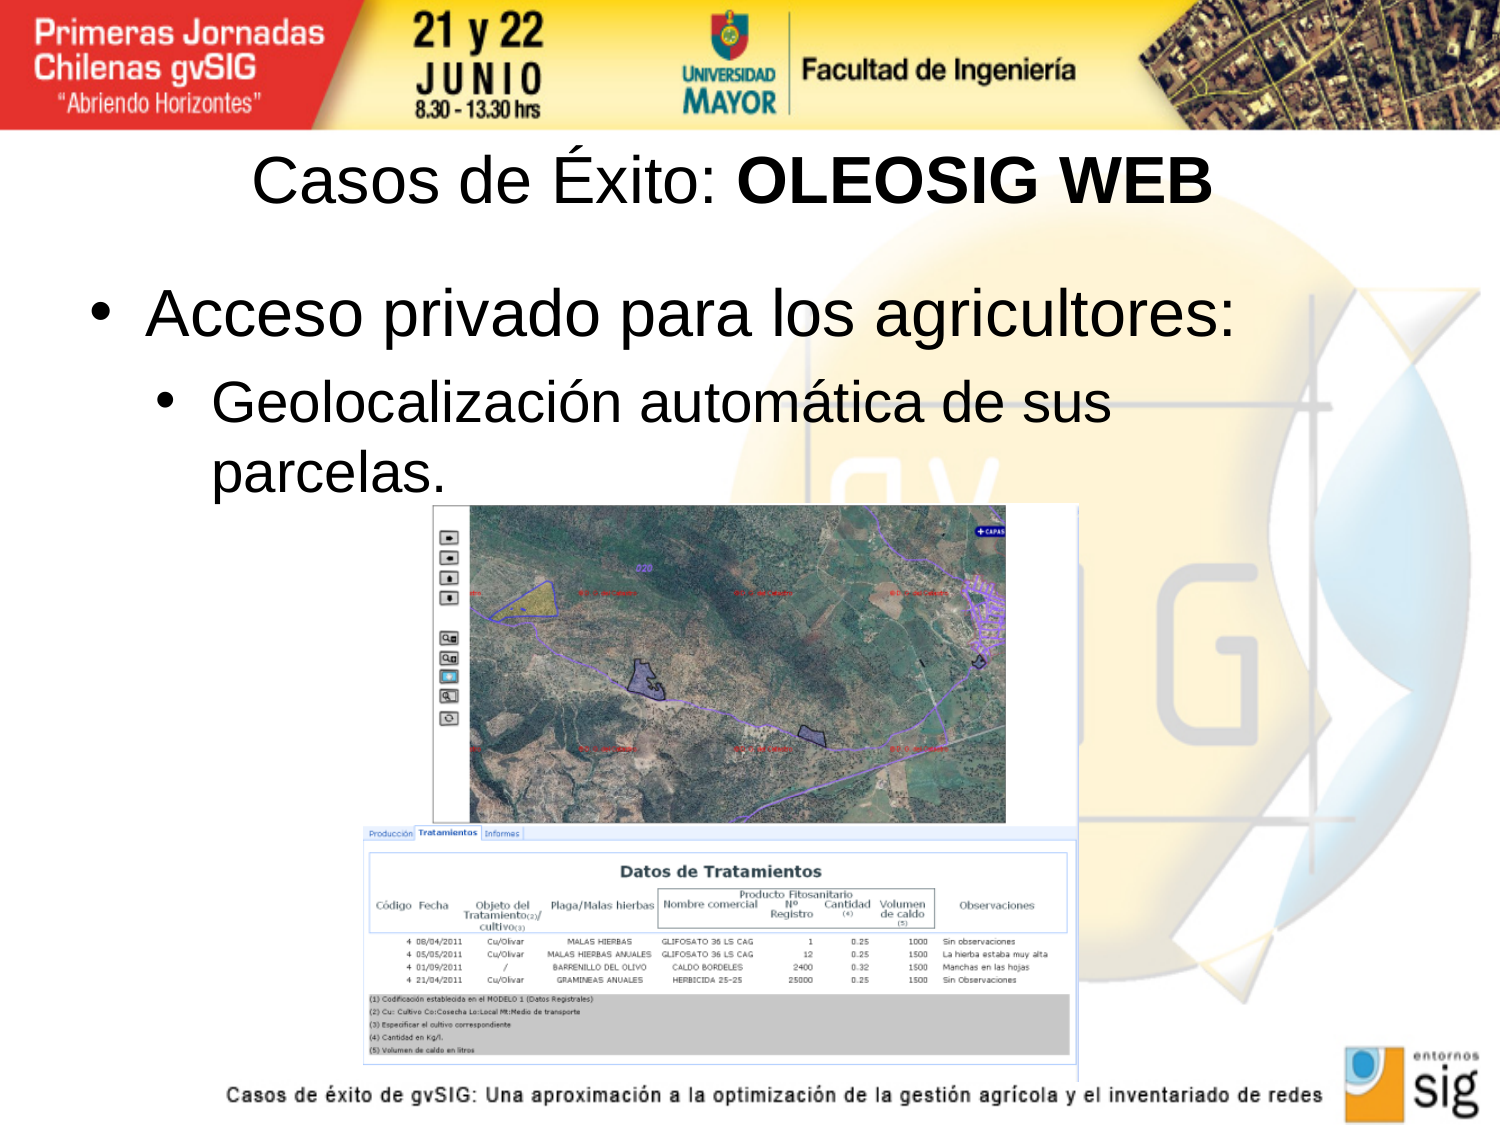

# Casos de Éxito: OLEOSIG WEB
Acceso privado para los agricultores:
Geolocalización automática de sus parcelas.